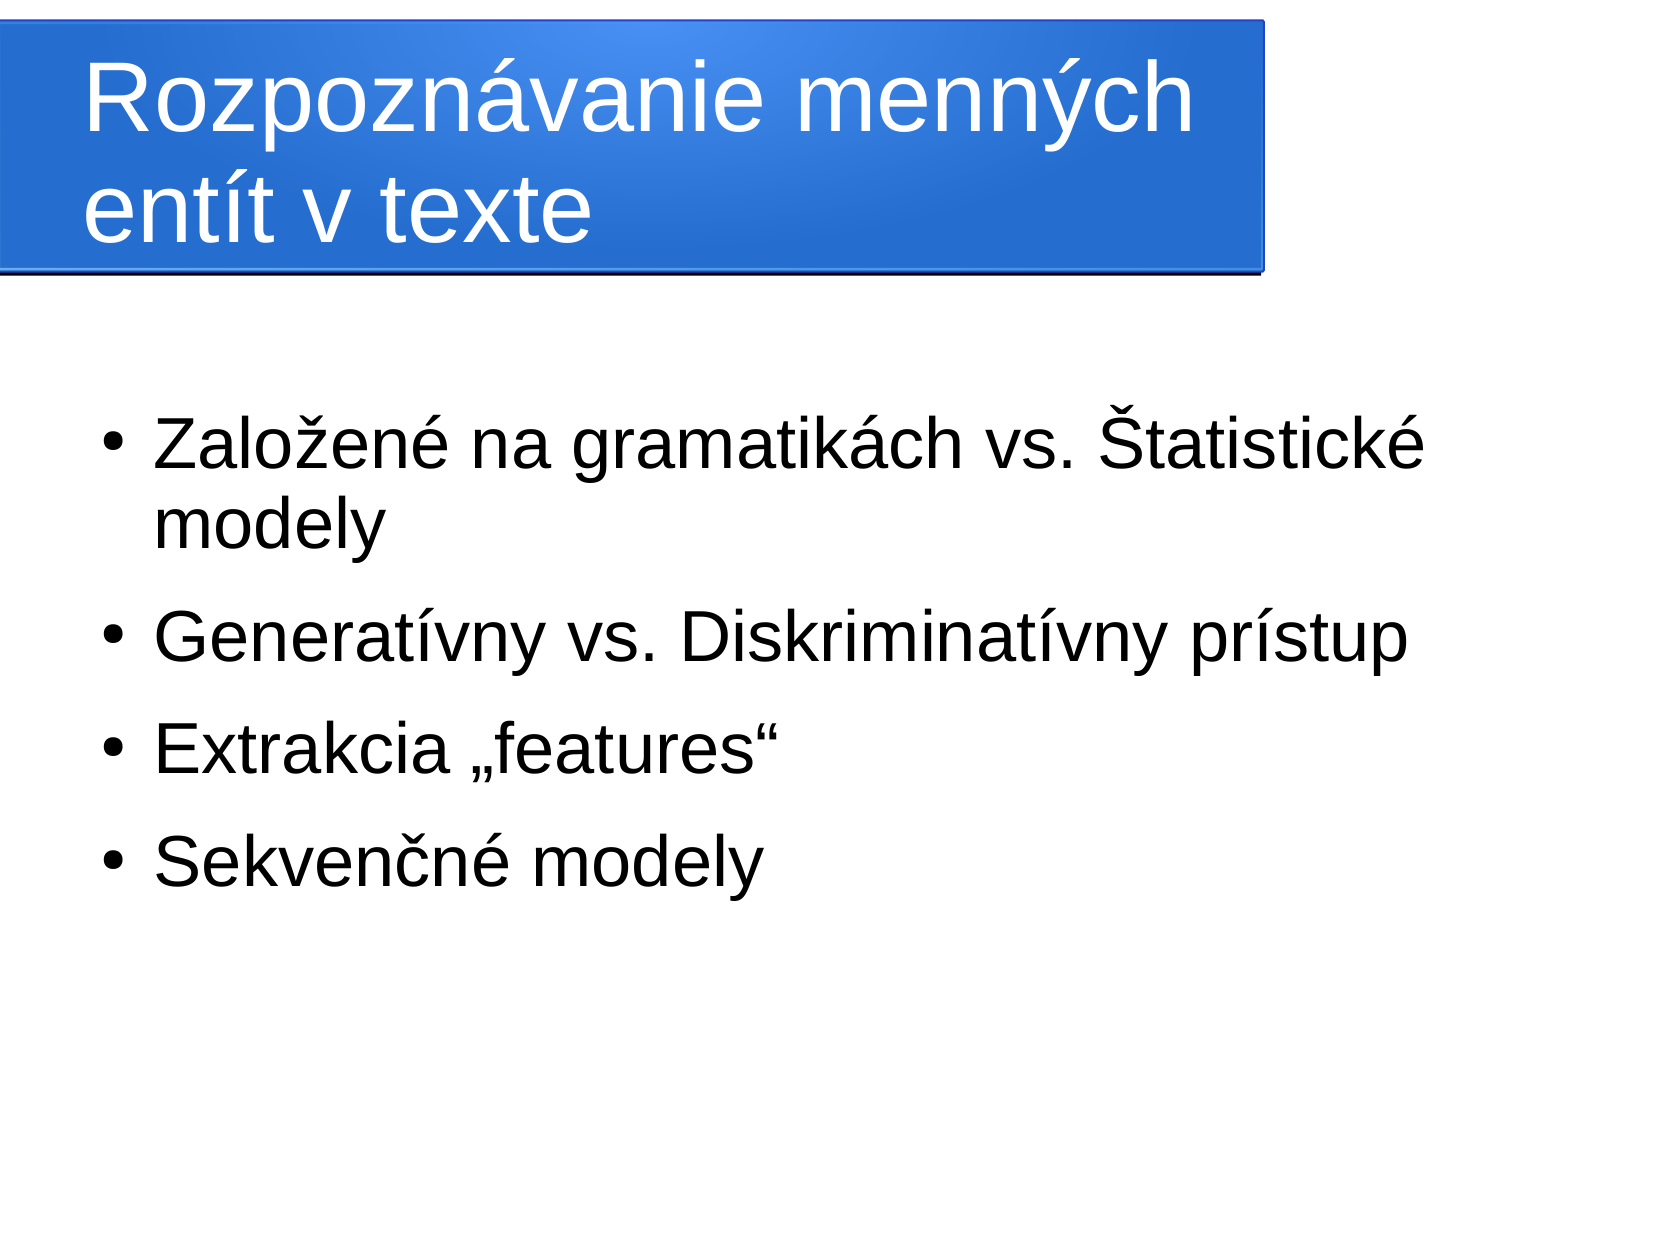

# Rozpoznávanie menných entít v texte
Založené na gramatikách vs. Štatistické modely
Generatívny vs. Diskriminatívny prístup
Extrakcia „features“
Sekvenčné modely